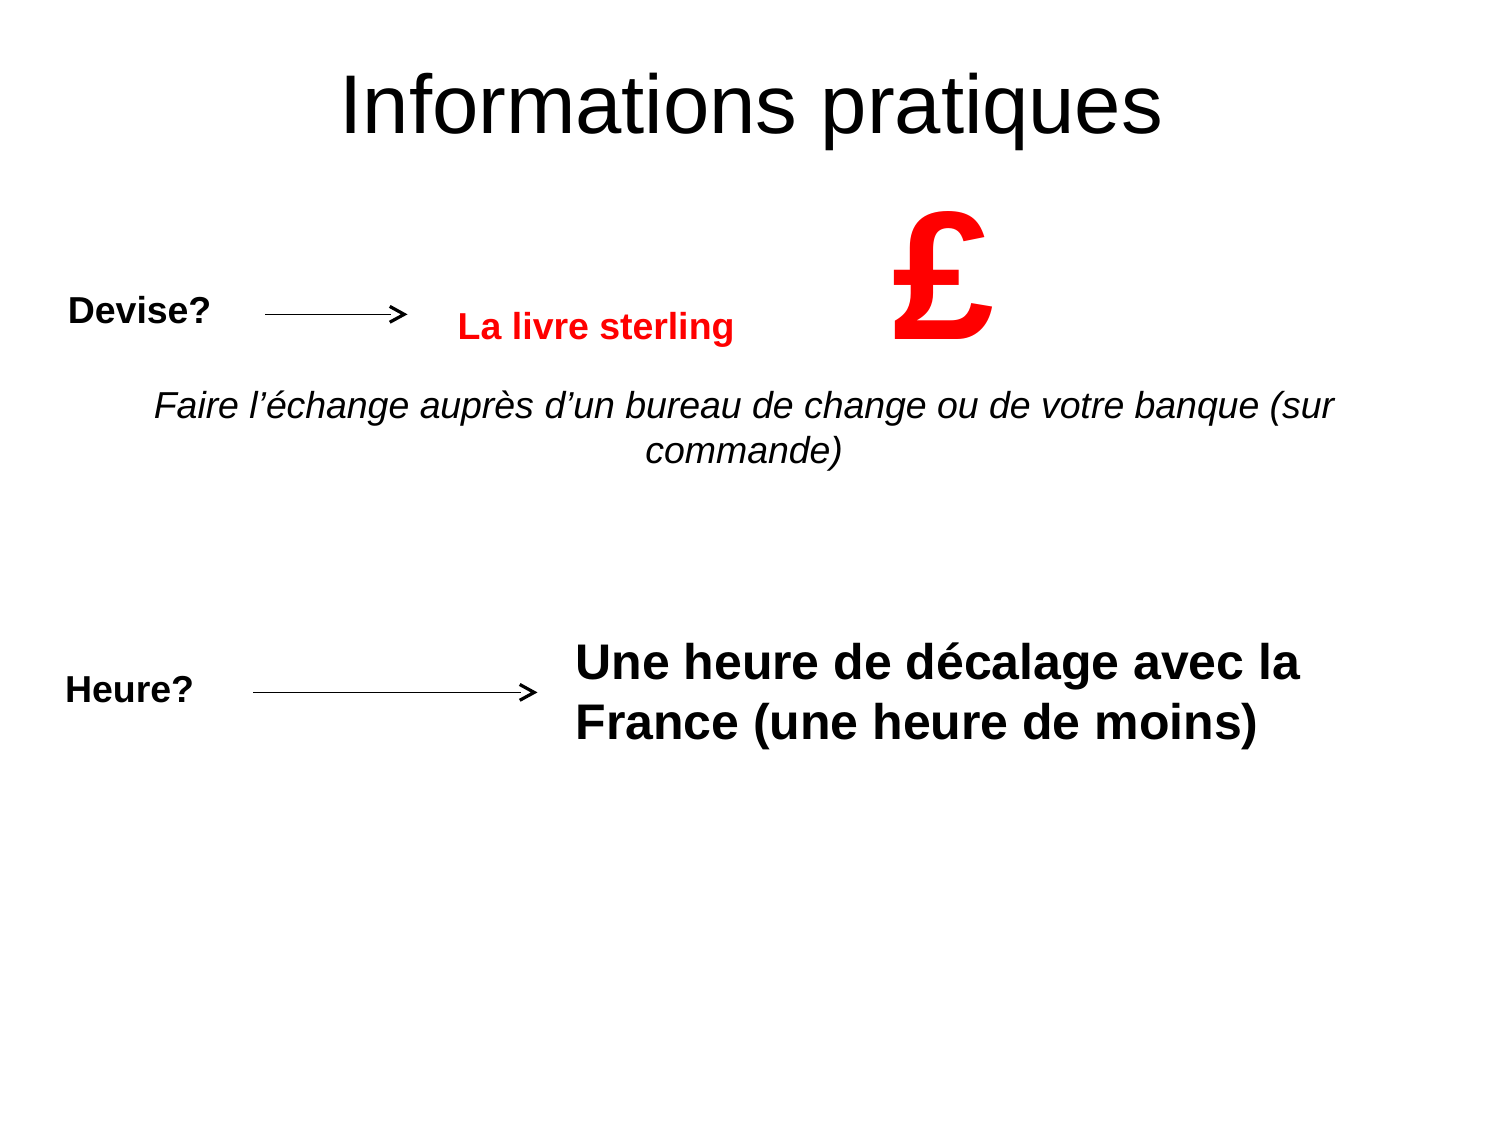

# Informations pratiques
La livre sterling £
Devise?
Faire l’échange auprès d’un bureau de change ou de votre banque (sur commande)
Une heure de décalage avec la France (une heure de moins)
 Heure?